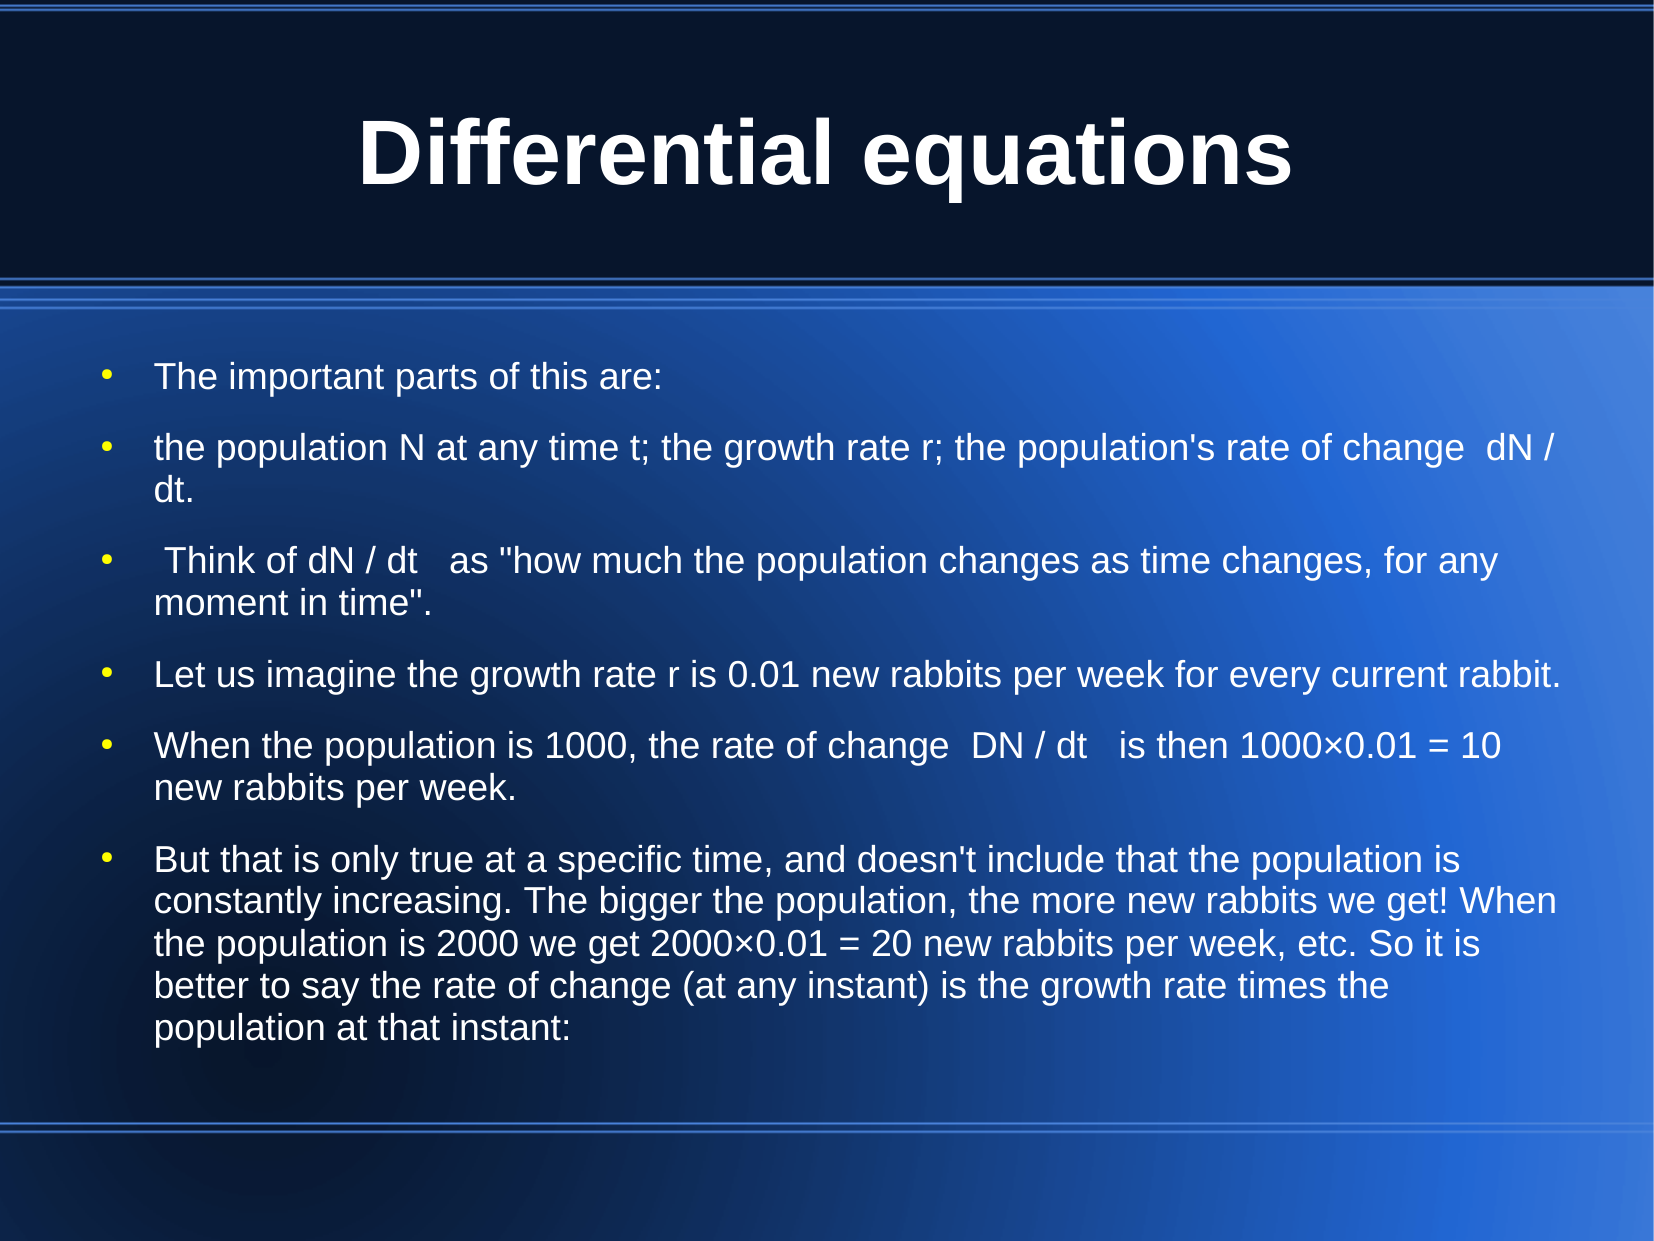

# Differential equations
The important parts of this are:
the population N at any time t; the growth rate r; the population's rate of change dN / dt.
 Think of dN / dt as "how much the population changes as time changes, for any moment in time".
Let us imagine the growth rate r is 0.01 new rabbits per week for every current rabbit.
When the population is 1000, the rate of change DN / dt is then 1000×0.01 = 10 new rabbits per week.
But that is only true at a specific time, and doesn't include that the population is constantly increasing. The bigger the population, the more new rabbits we get! When the population is 2000 we get 2000×0.01 = 20 new rabbits per week, etc. So it is better to say the rate of change (at any instant) is the growth rate times the population at that instant: